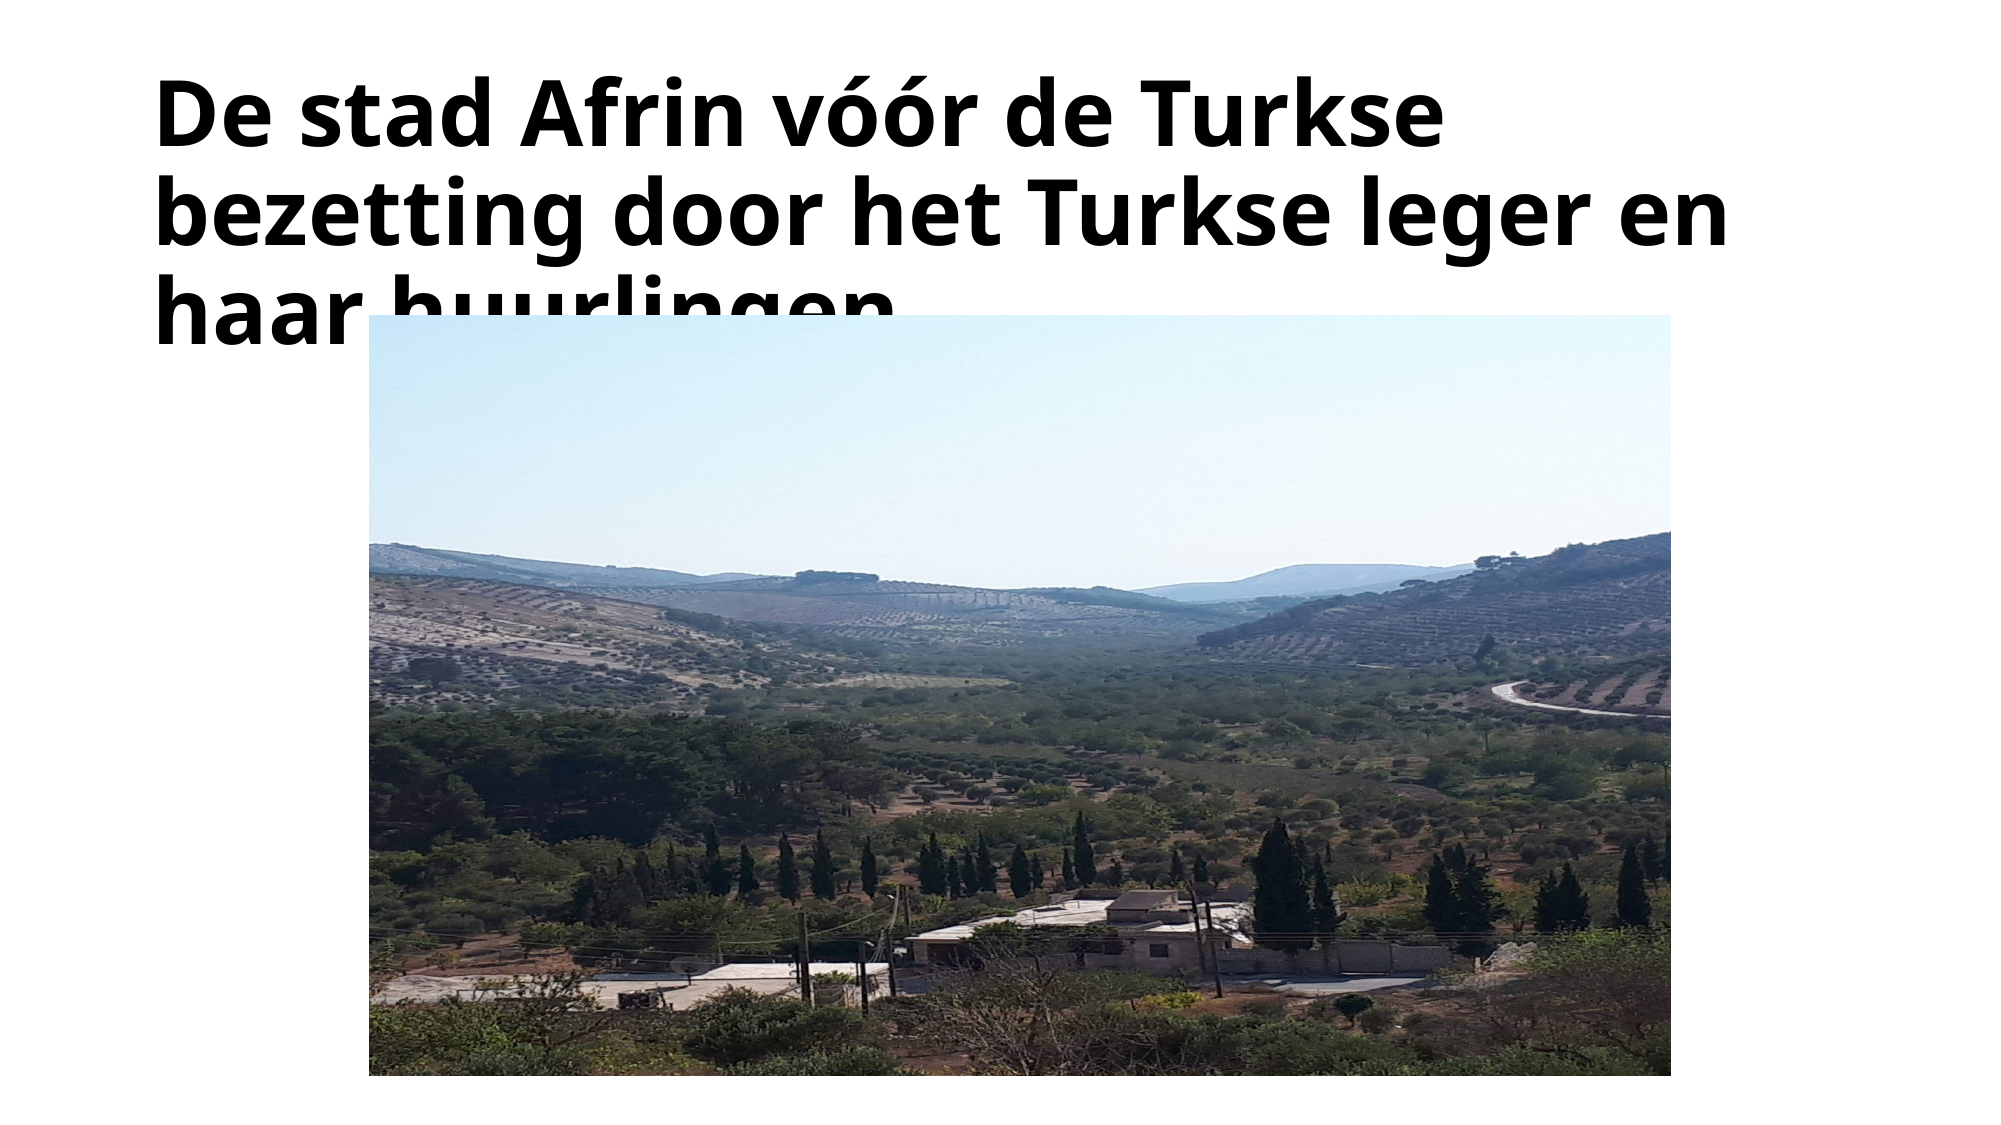

# De stad Afrin vóór de Turkse bezetting door het Turkse leger en haar huurlingen